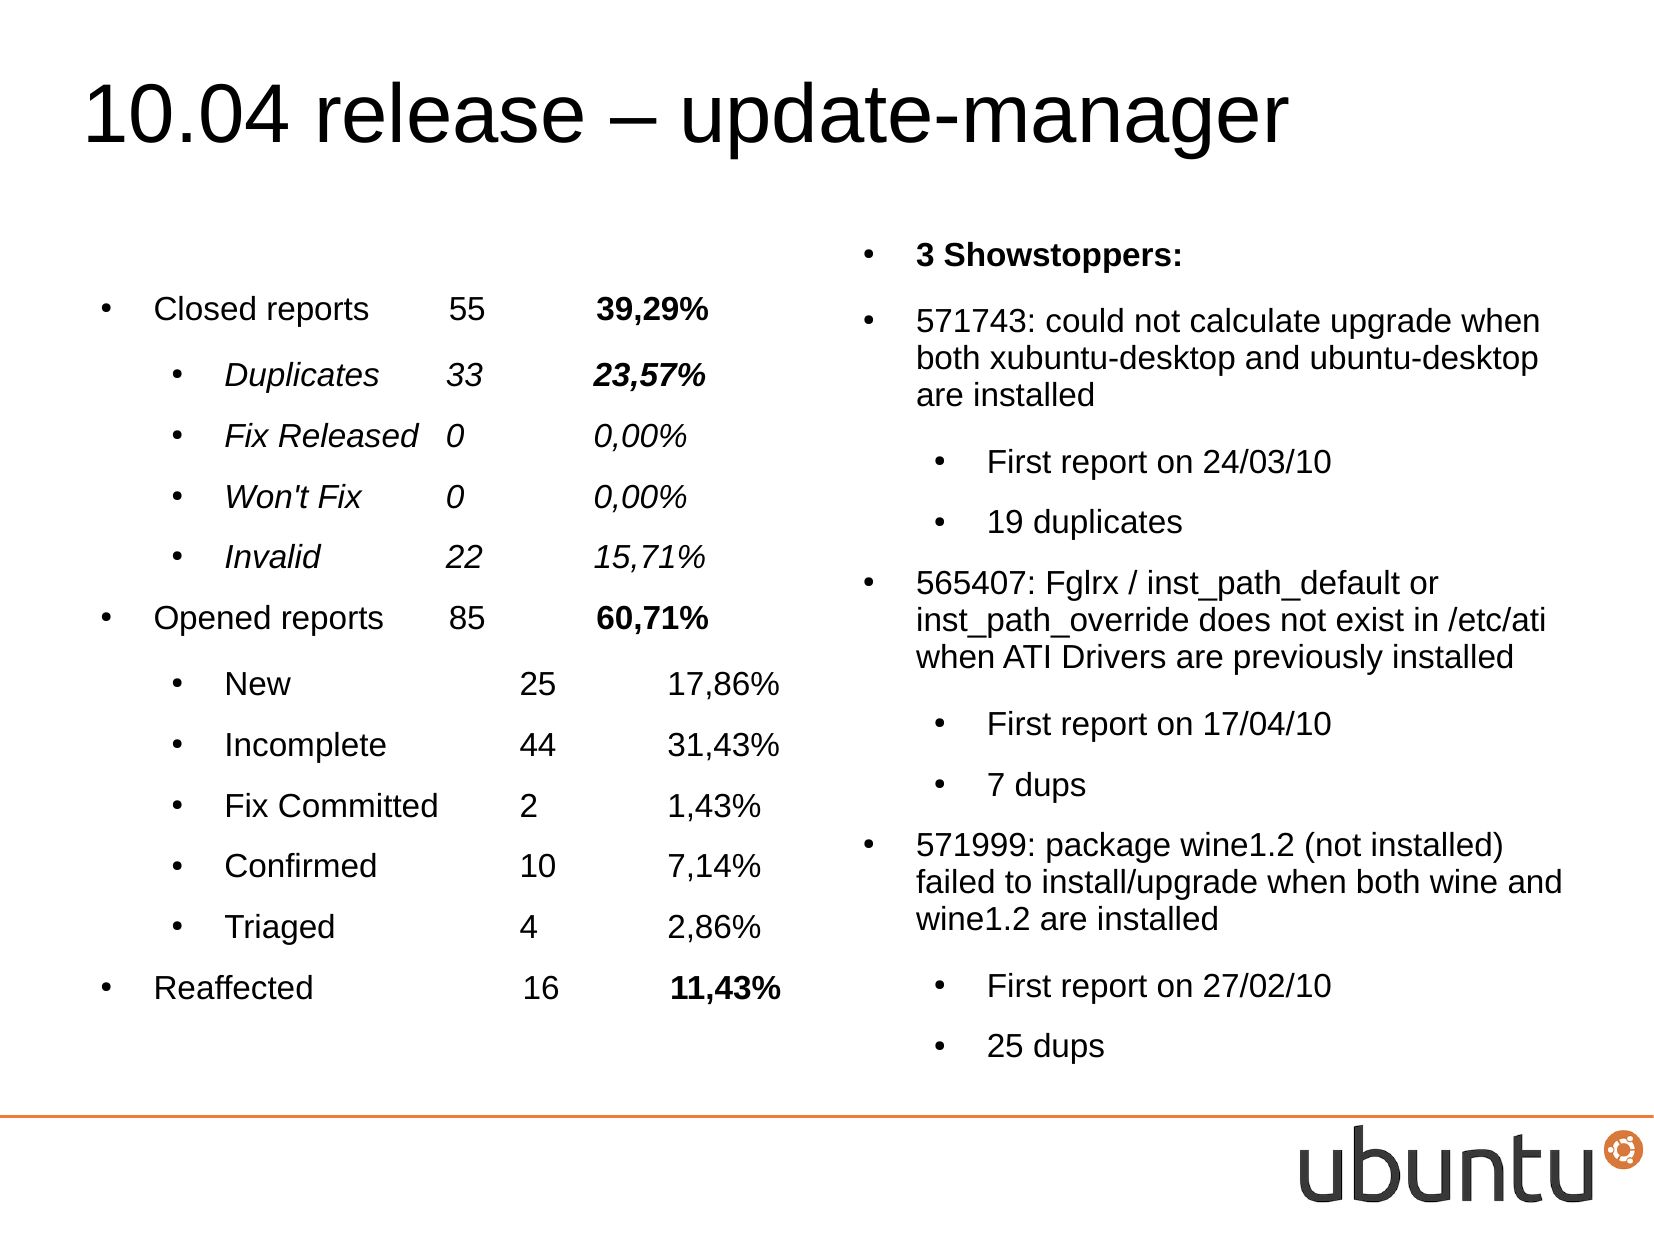

# 10.04 release – update-manager
3 Showstoppers:
571743: could not calculate upgrade when both xubuntu-desktop and ubuntu-desktop are installed
First report on 24/03/10
19 duplicates
565407: Fglrx / inst_path_default or inst_path_override does not exist in /etc/ati when ATI Drivers are previously installed
First report on 17/04/10
7 dups
571999: package wine1.2 (not installed) failed to install/upgrade when both wine and wine1.2 are installed
First report on 27/02/10
25 dups
Closed reports		55		39,29%
Duplicates	33		23,57%
Fix Released	0		0,00%
Won't Fix		0		0,00%
Invalid		22		15,71%
Opened reports	85		60,71%
New				25		17,86%
Incomplete		44		31,43%
Fix Committed		2		1,43%
Confirmed		10		7,14%
Triaged			4		2,86%
Reaffected			16		11,43%